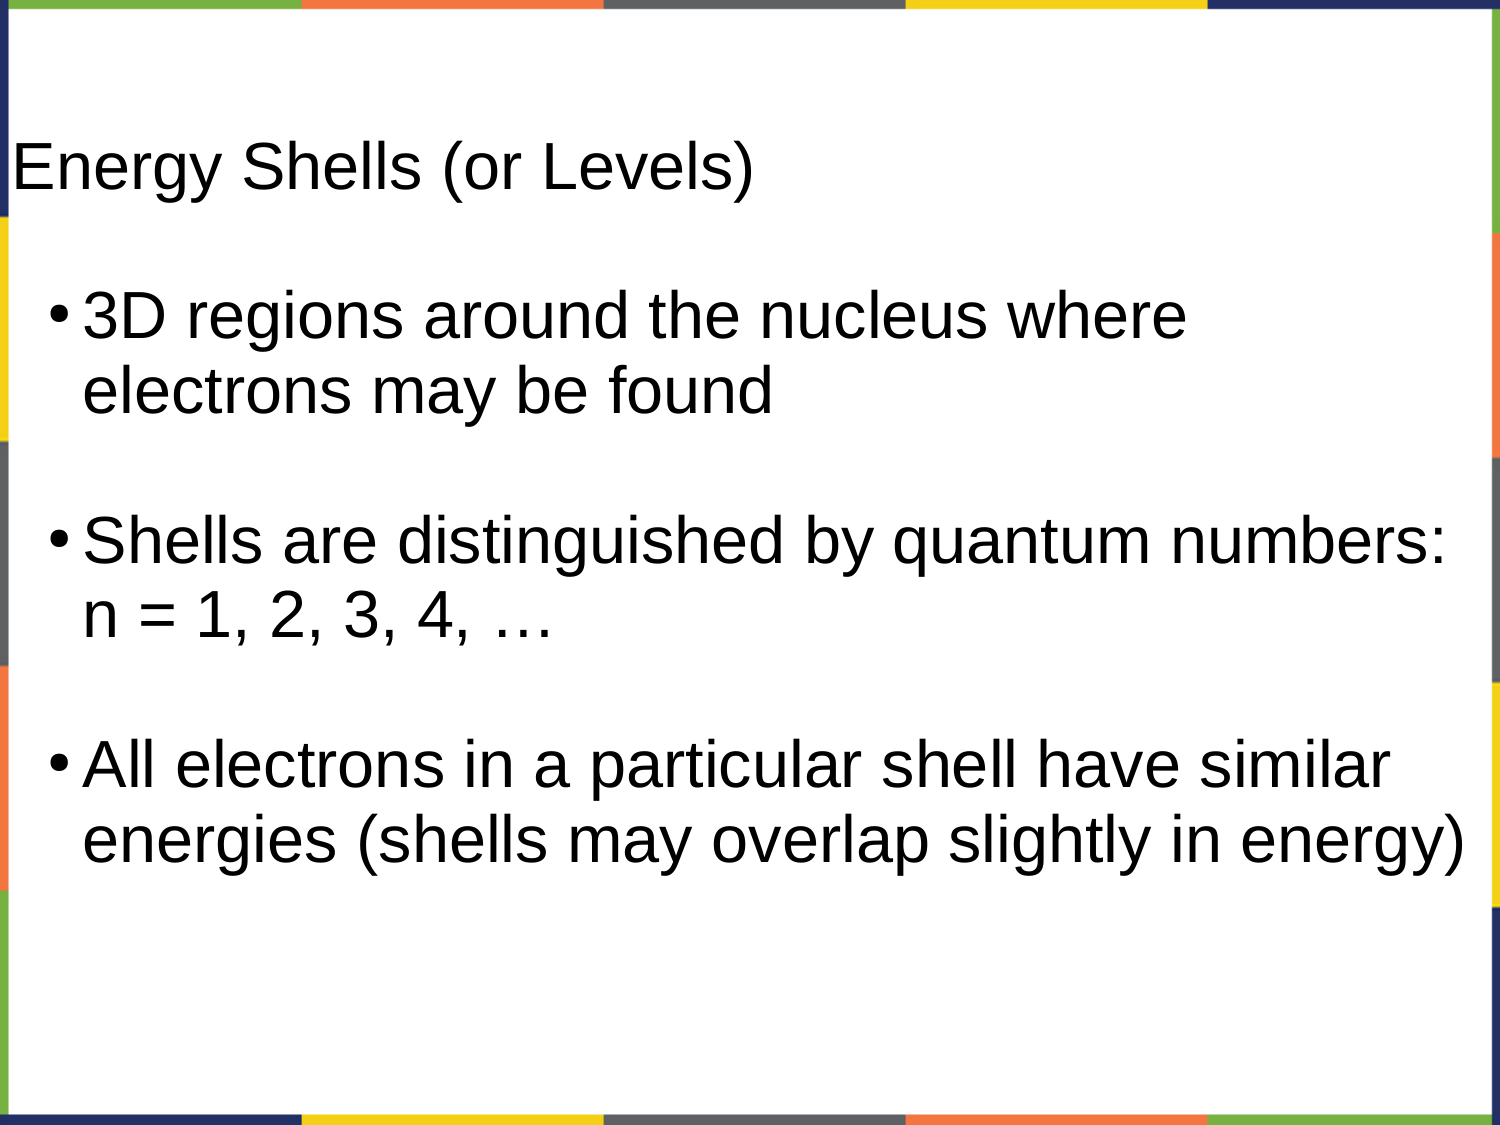

Energy Shells (or Levels)
3D regions around the nucleus where electrons may be found
Shells are distinguished by quantum numbers:
n = 1, 2, 3, 4, …
All electrons in a particular shell have similar energies (shells may overlap slightly in energy)